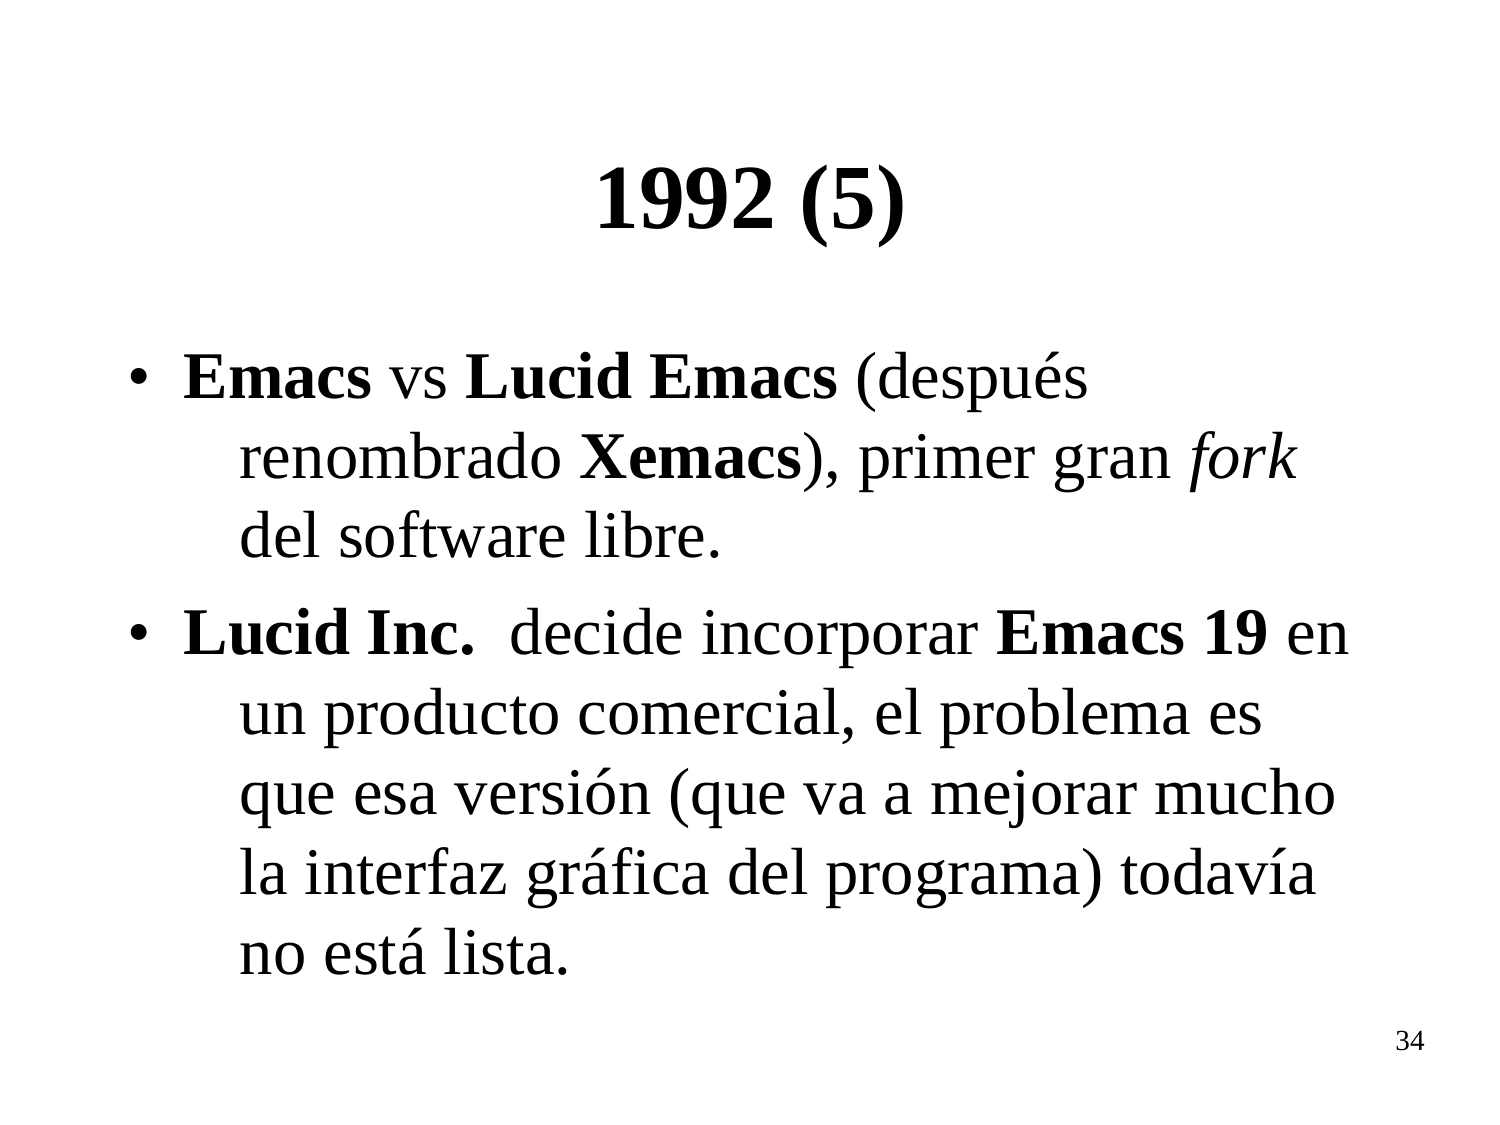

# 1992 (5)
Emacs vs Lucid Emacs (después renombrado Xemacs), primer gran fork del software libre.
Lucid Inc. decide incorporar Emacs 19 en un producto comercial, el problema es que esa versión (que va a mejorar mucho la interfaz gráfica del programa) todavía no está lista.
34